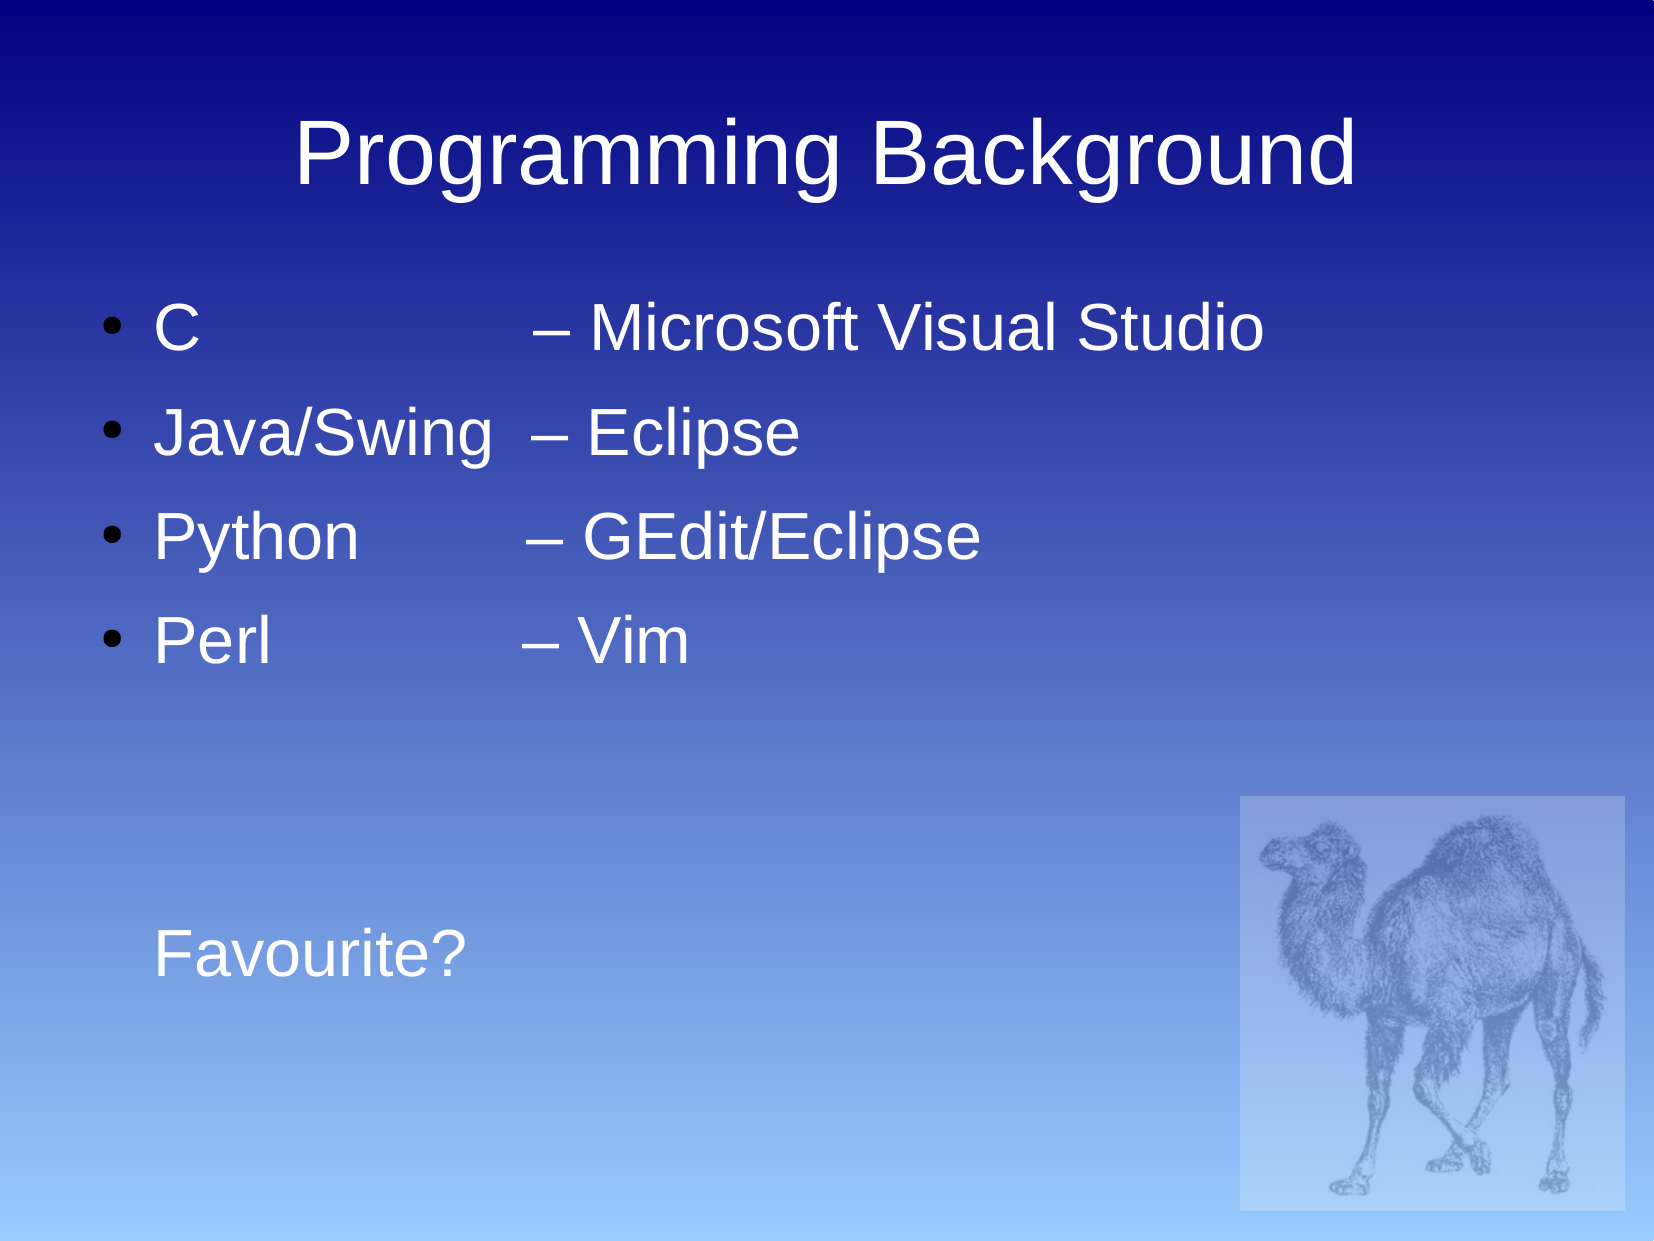

# Programming Background
C – Microsoft Visual Studio
Java/Swing – Eclipse
Python – GEdit/Eclipse
Perl 	 – Vim
Favourite?